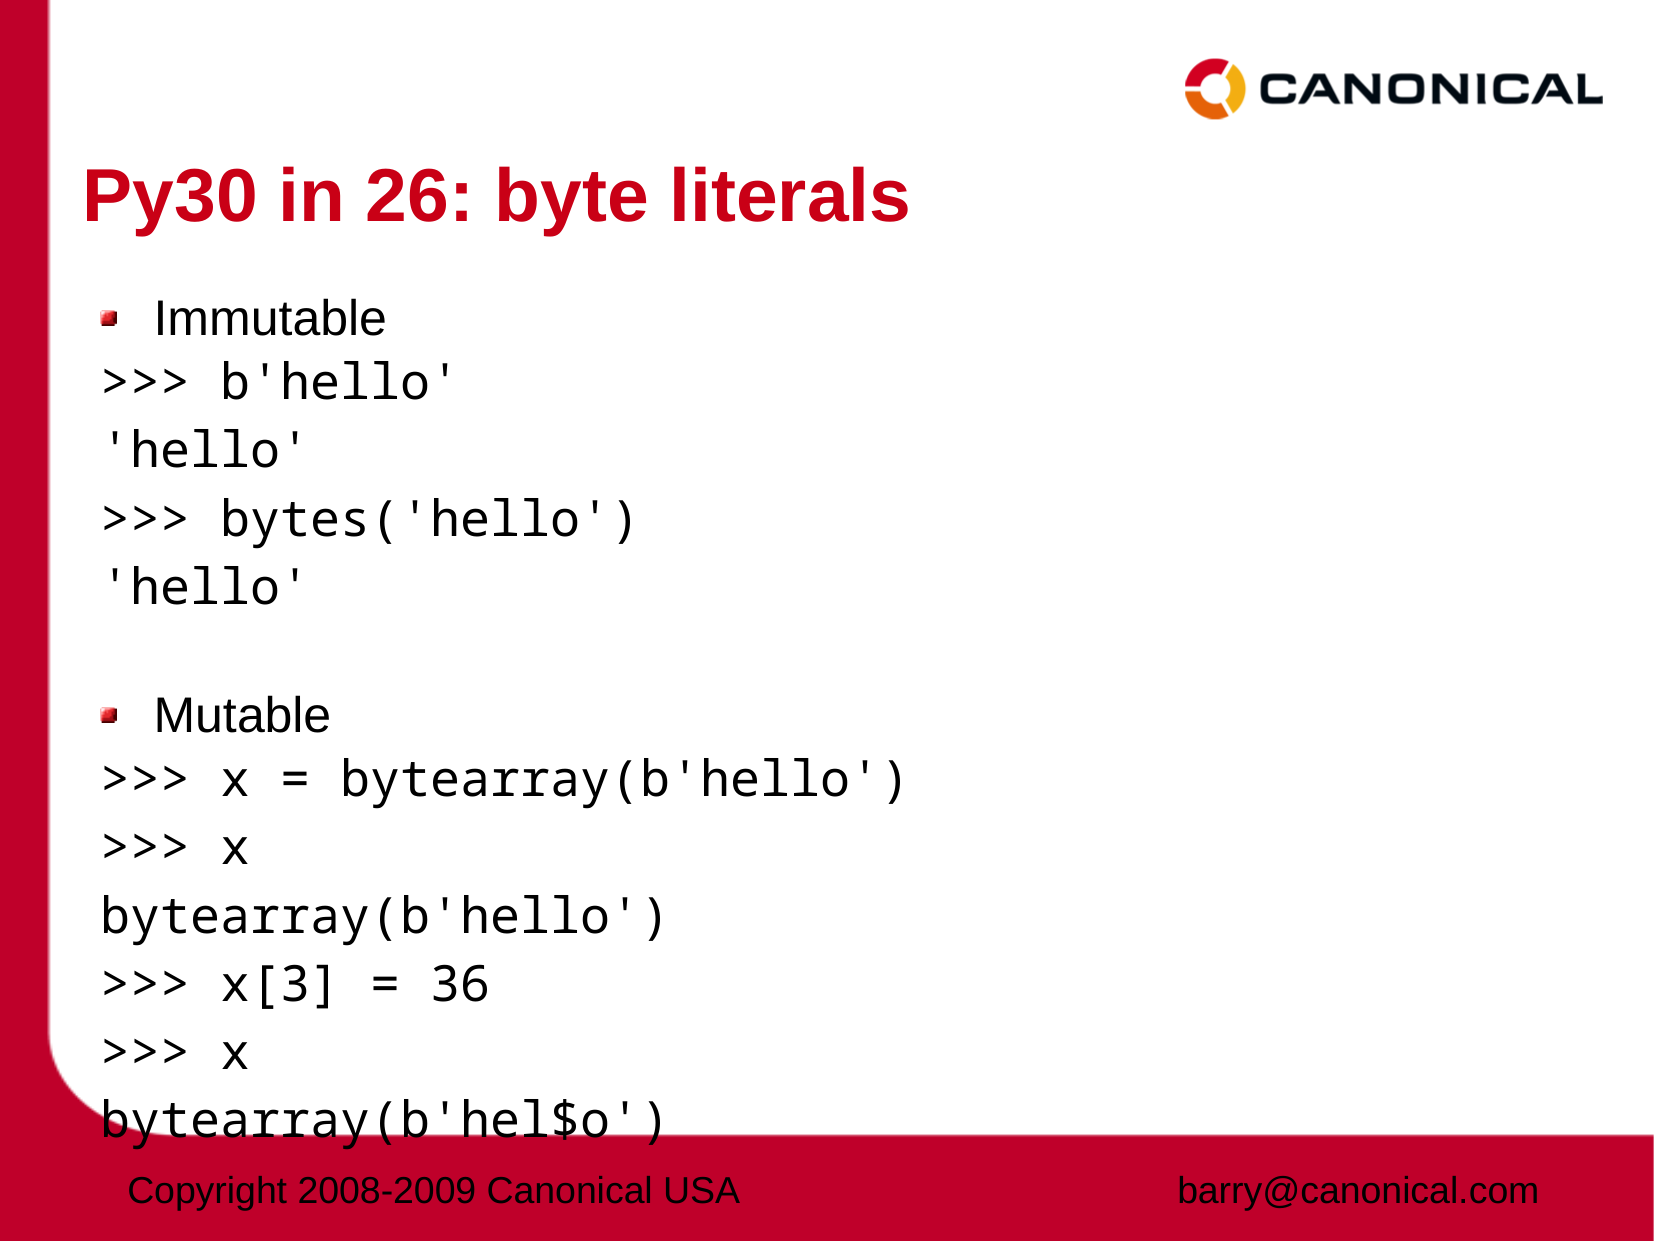

# Py30 in 26: byte literals
Immutable
>>> b'hello'
'hello'
>>> bytes('hello')
'hello'
Mutable
>>> x = bytearray(b'hello')
>>> x
bytearray(b'hello')
>>> x[3] = 36
>>> x
bytearray(b'hel$o')